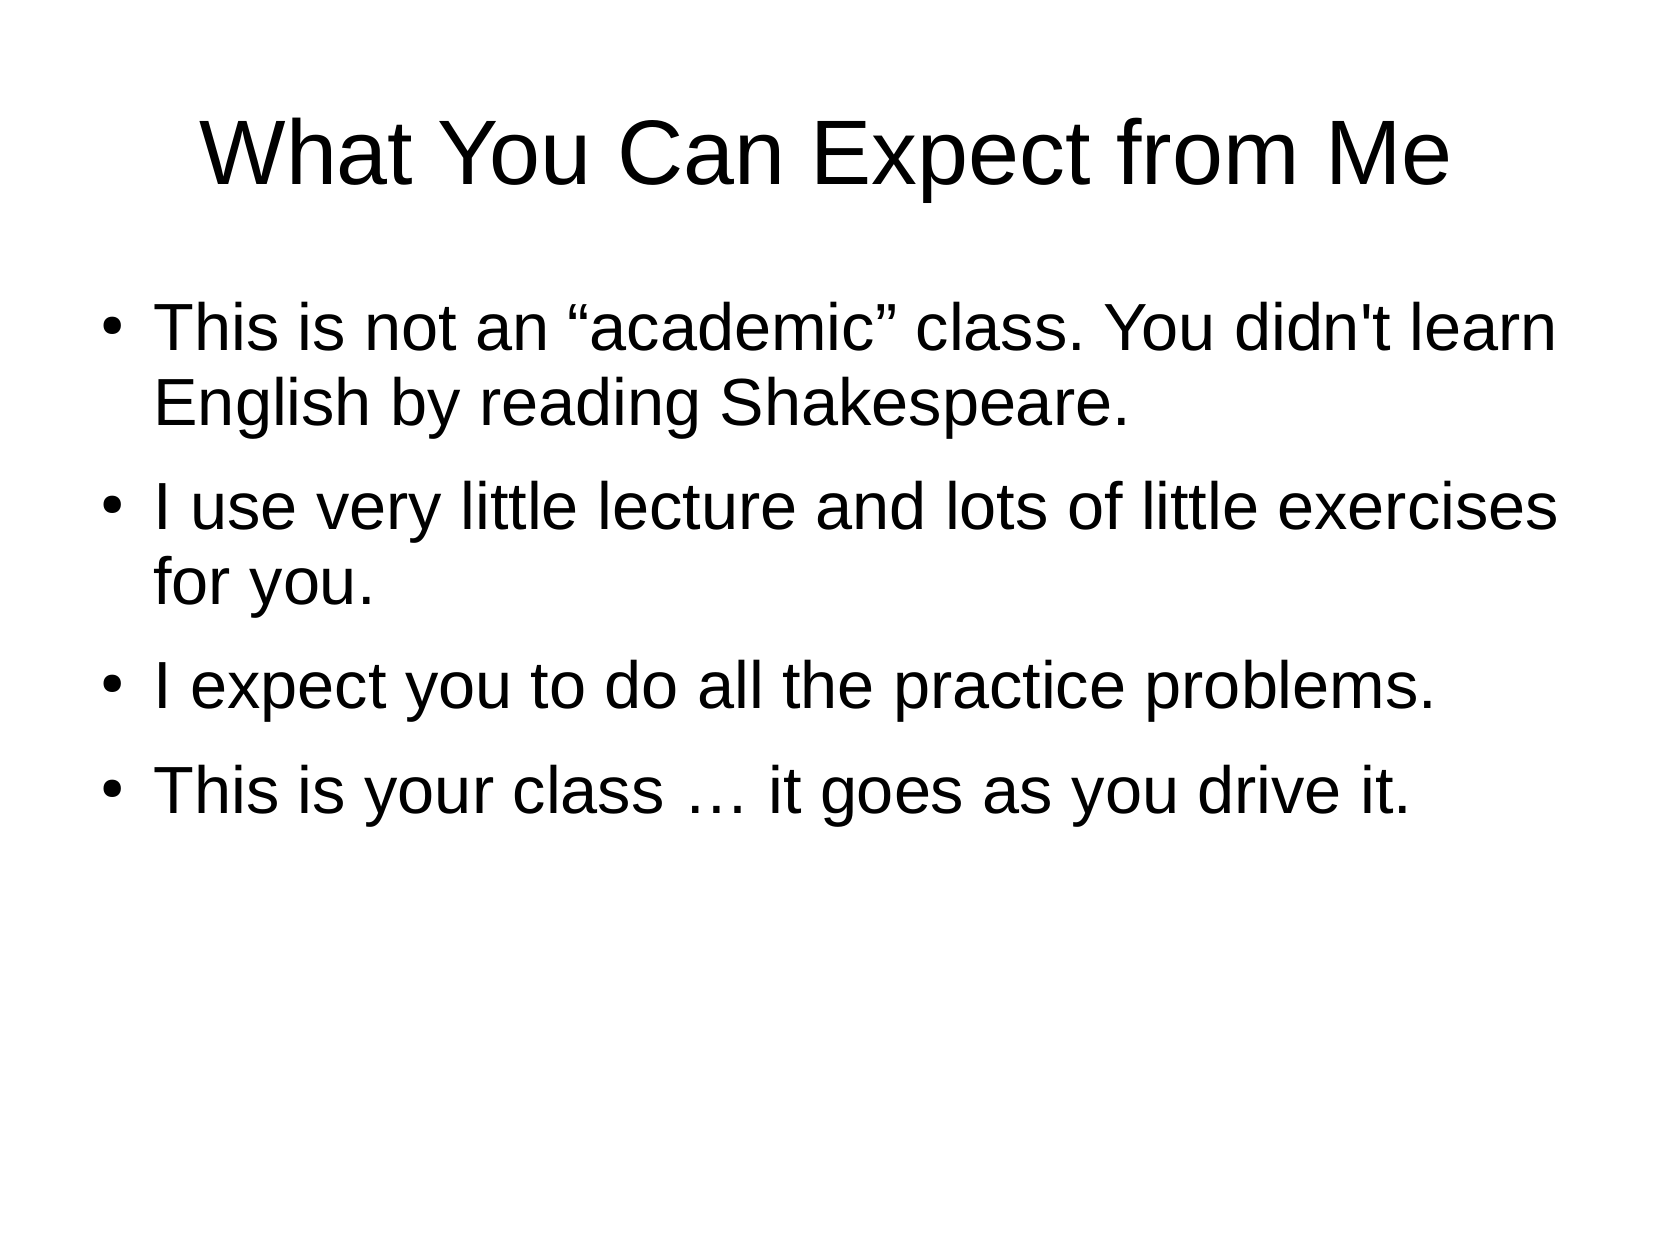

# What You Can Expect from Me
This is not an “academic” class. You didn't learn English by reading Shakespeare.
I use very little lecture and lots of little exercises for you.
I expect you to do all the practice problems.
This is your class … it goes as you drive it.